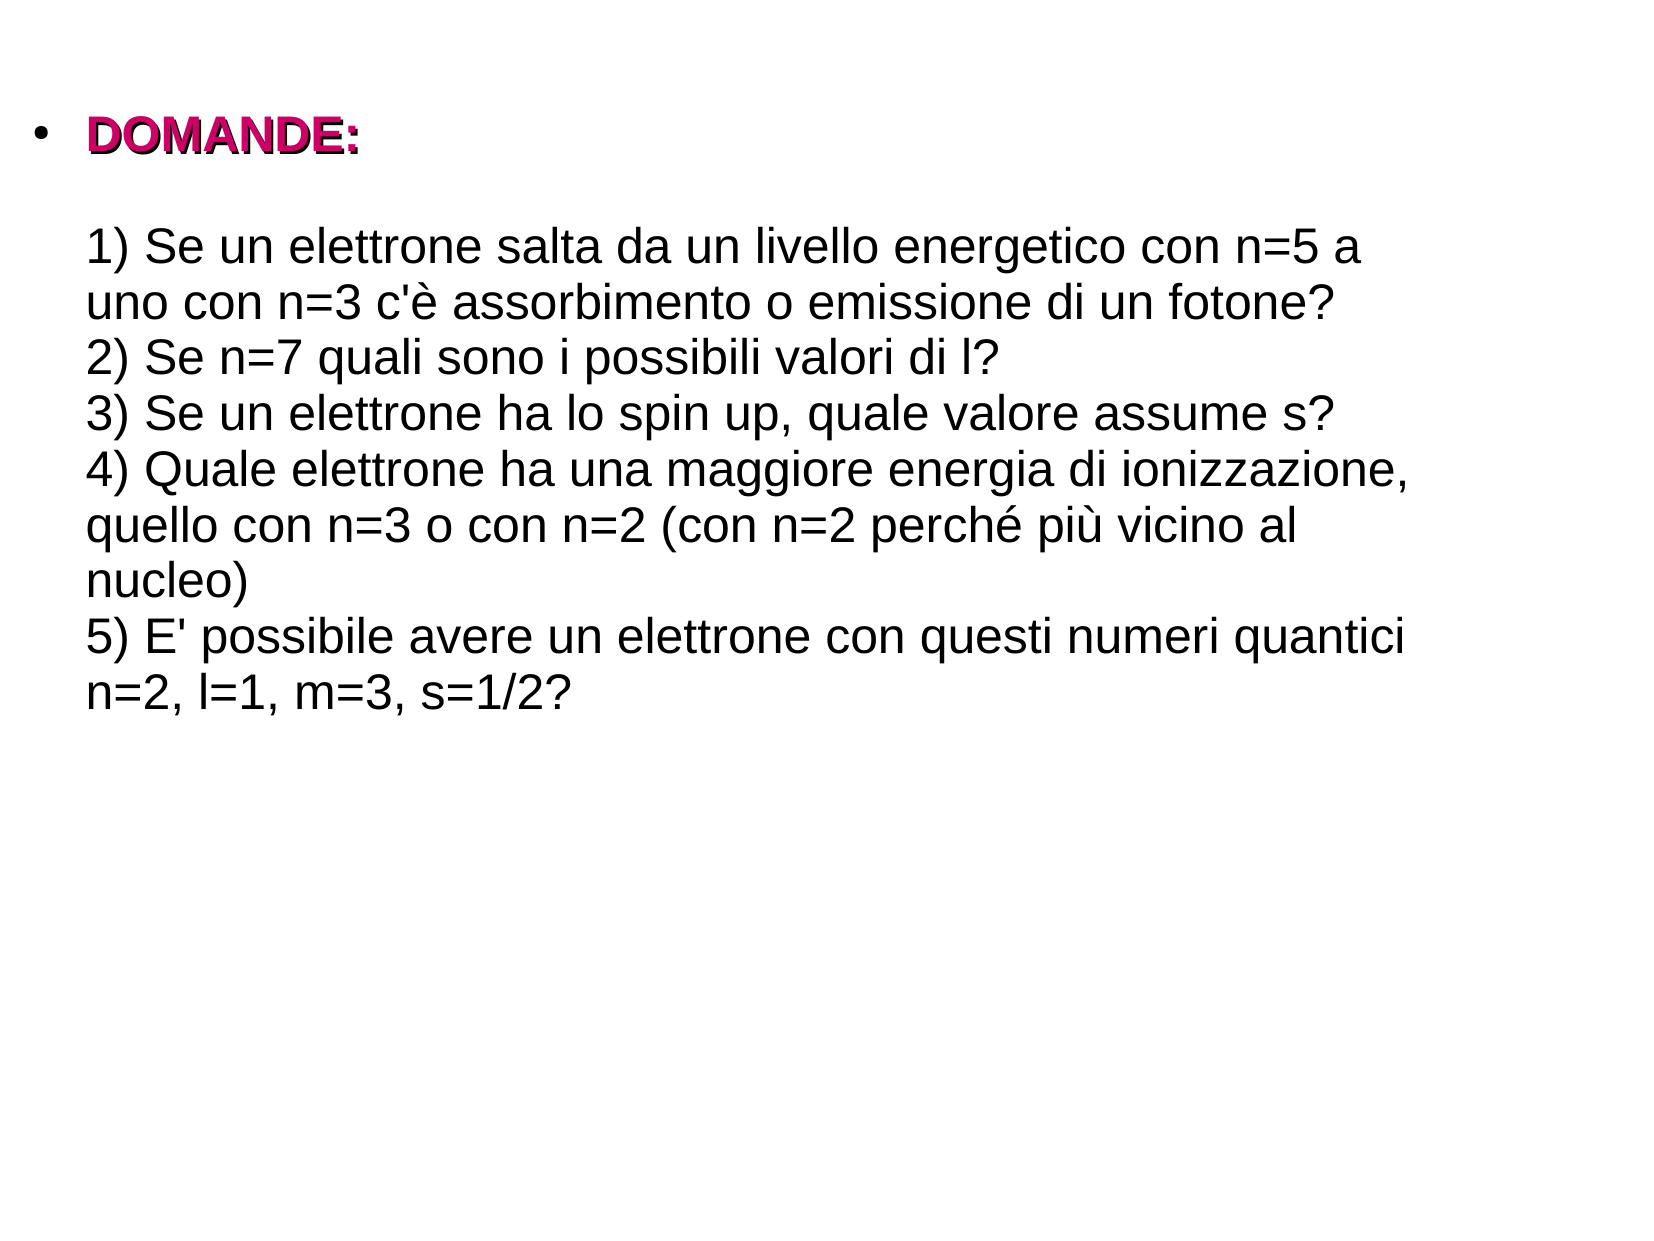

DOMANDE:
1) Se un elettrone salta da un livello energetico con n=5 a uno con n=3 c'è assorbimento o emissione di un fotone?
2) Se n=7 quali sono i possibili valori di l?
3) Se un elettrone ha lo spin up, quale valore assume s?
4) Quale elettrone ha una maggiore energia di ionizzazione, quello con n=3 o con n=2 (con n=2 perché più vicino al nucleo)
5) E' possibile avere un elettrone con questi numeri quantici
n=2, l=1, m=3, s=1/2?